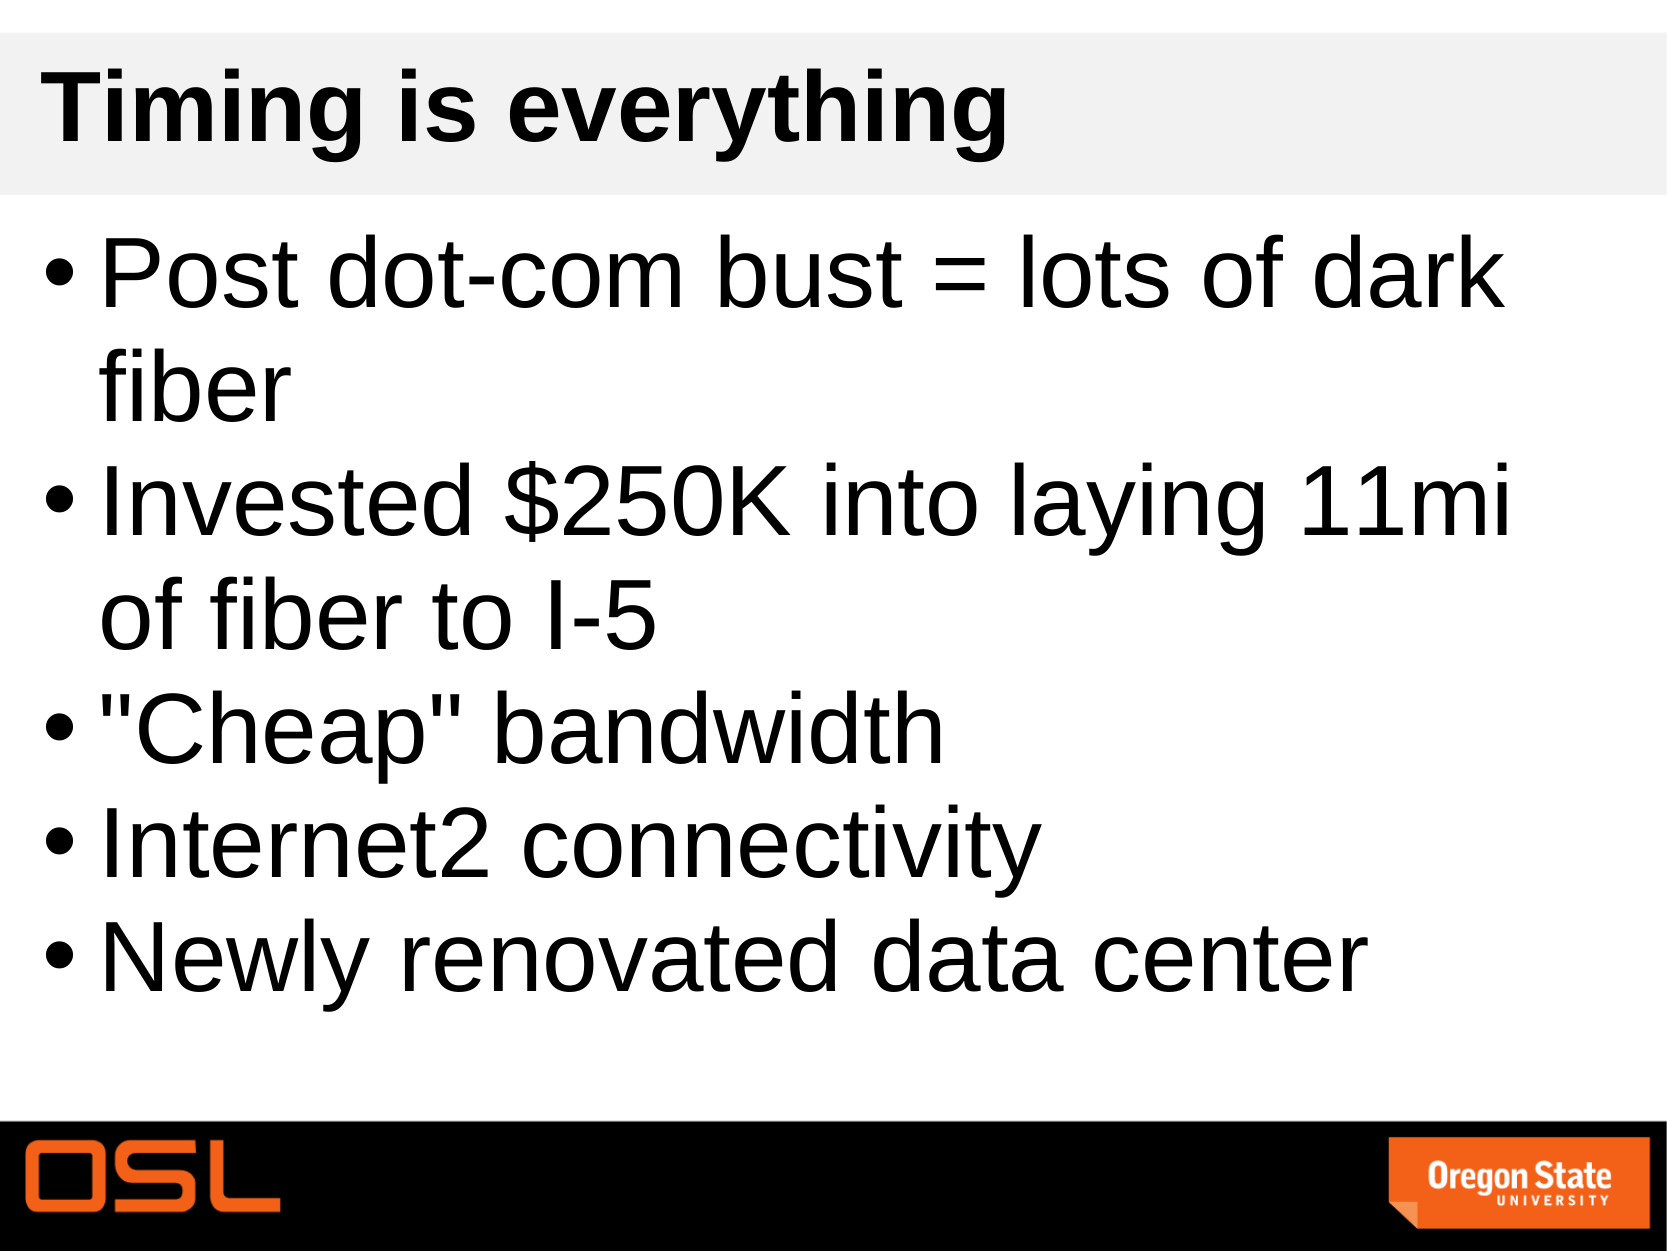

# Timing is everything
Post dot-com bust = lots of dark fiber
Invested $250K into laying 11mi of fiber to I-5
"Cheap" bandwidth
Internet2 connectivity
Newly renovated data center